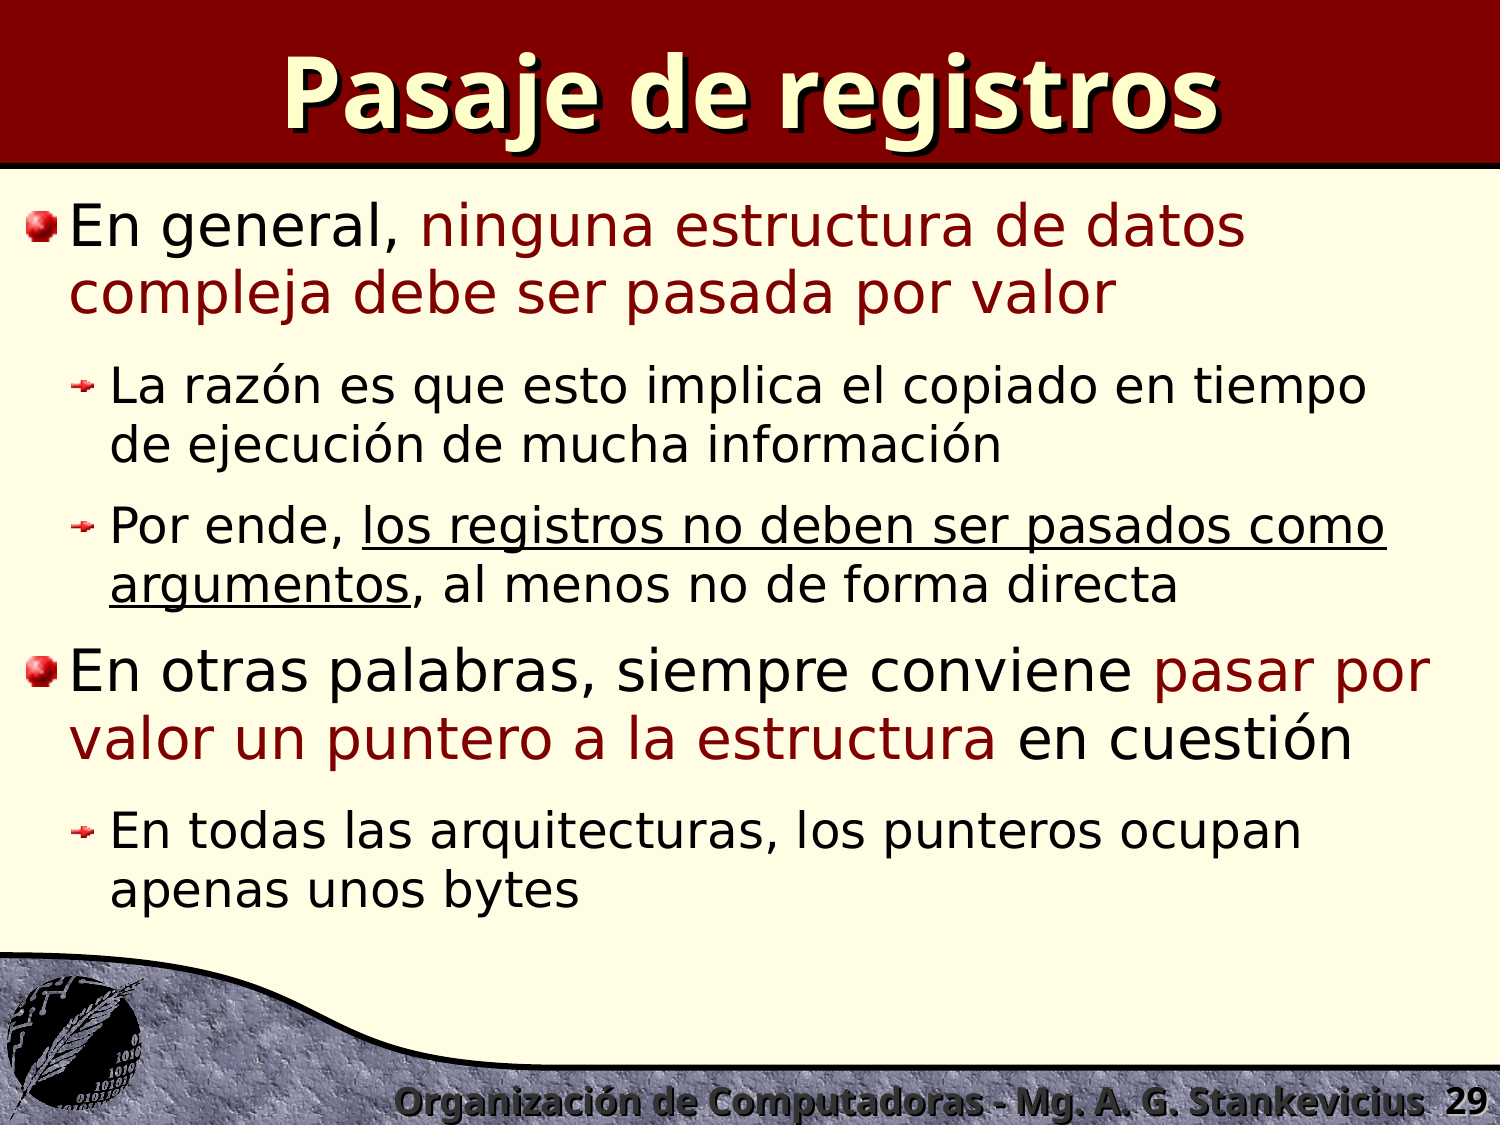

# Pasaje de registros
En general, ninguna estructura de datos compleja debe ser pasada por valor
La razón es que esto implica el copiado en tiempo
de ejecución de mucha información
Por ende, los registros no deben ser pasados como argumentos, al menos no de forma directa
En otras palabras, siempre conviene pasar por valor un puntero a la estructura en cuestión
En todas las arquitecturas, los punteros ocupan apenas unos bytes
29